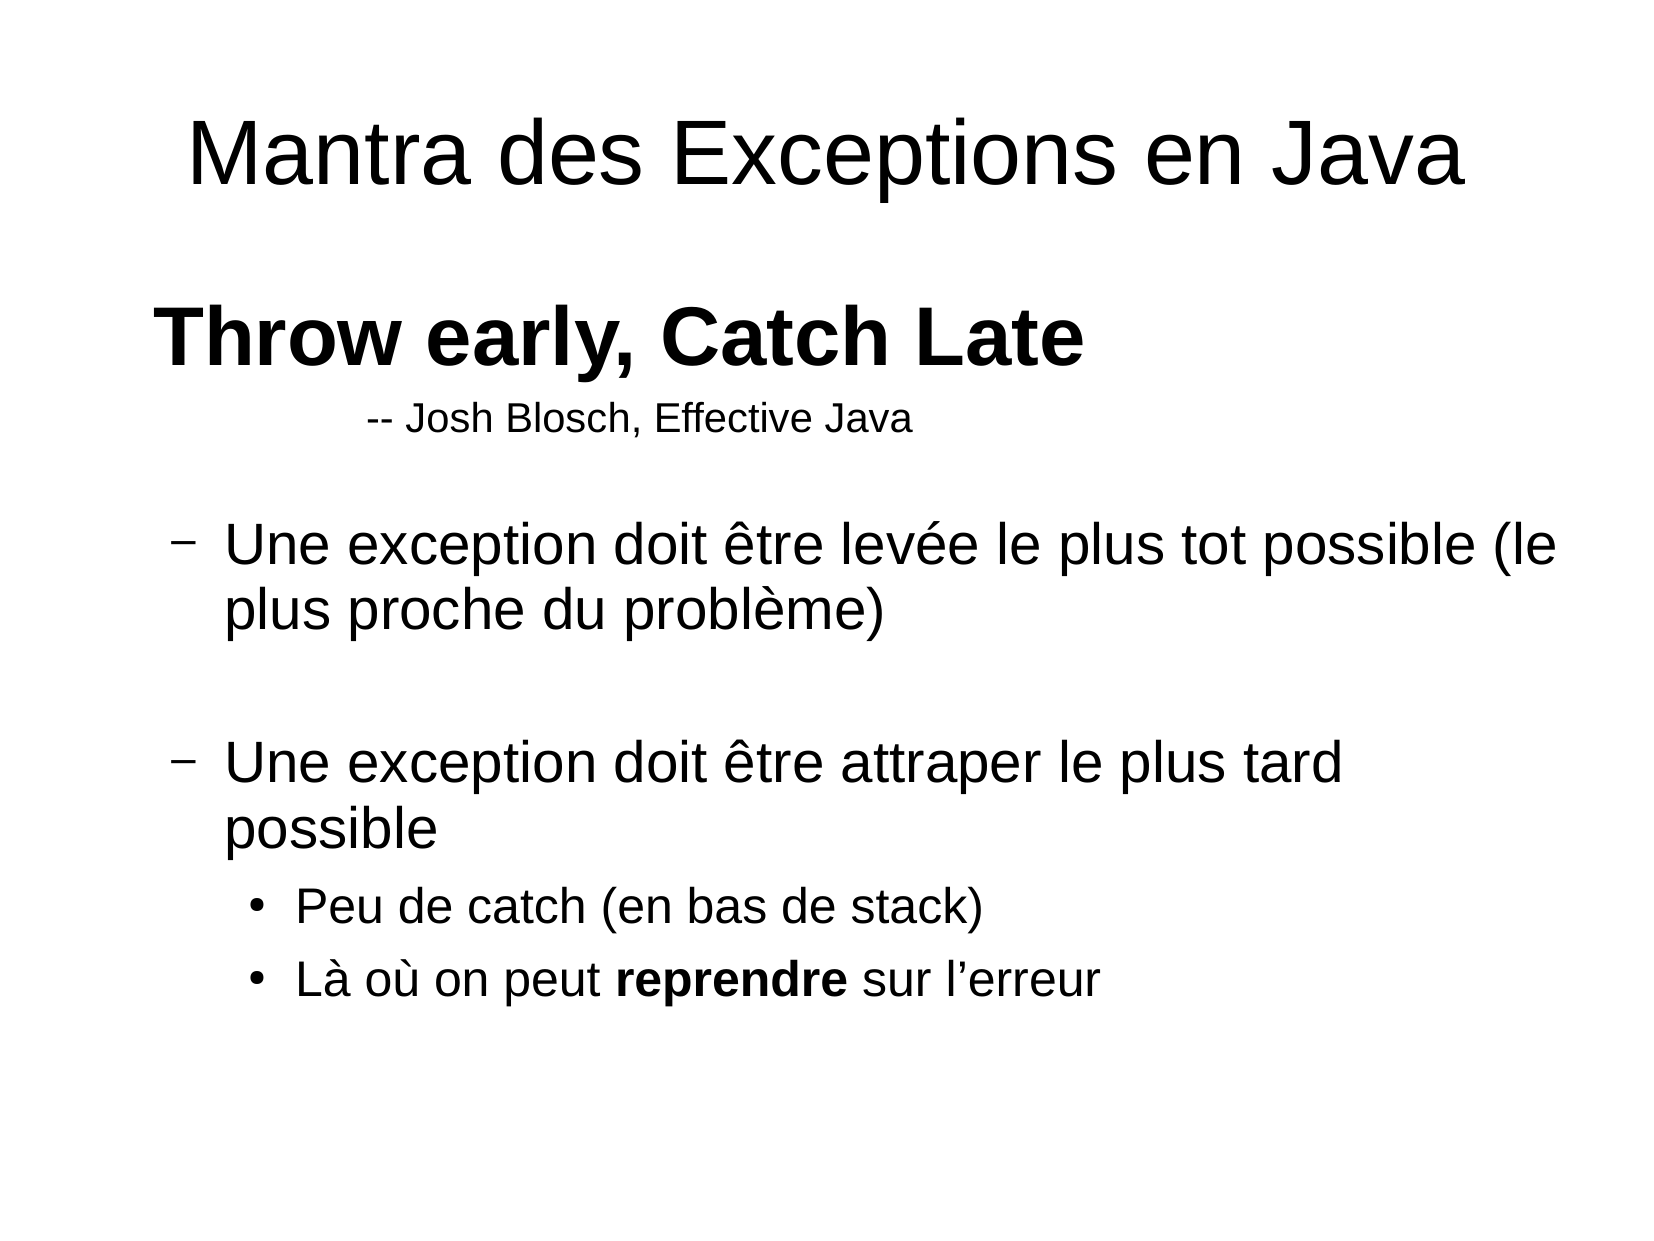

# Mantra des Exceptions en Java
Throw early, Catch Late
-- Josh Blosch, Effective Java
Une exception doit être levée le plus tot possible (le plus proche du problème)
Une exception doit être attraper le plus tard possible
Peu de catch (en bas de stack)
Là où on peut reprendre sur l’erreur